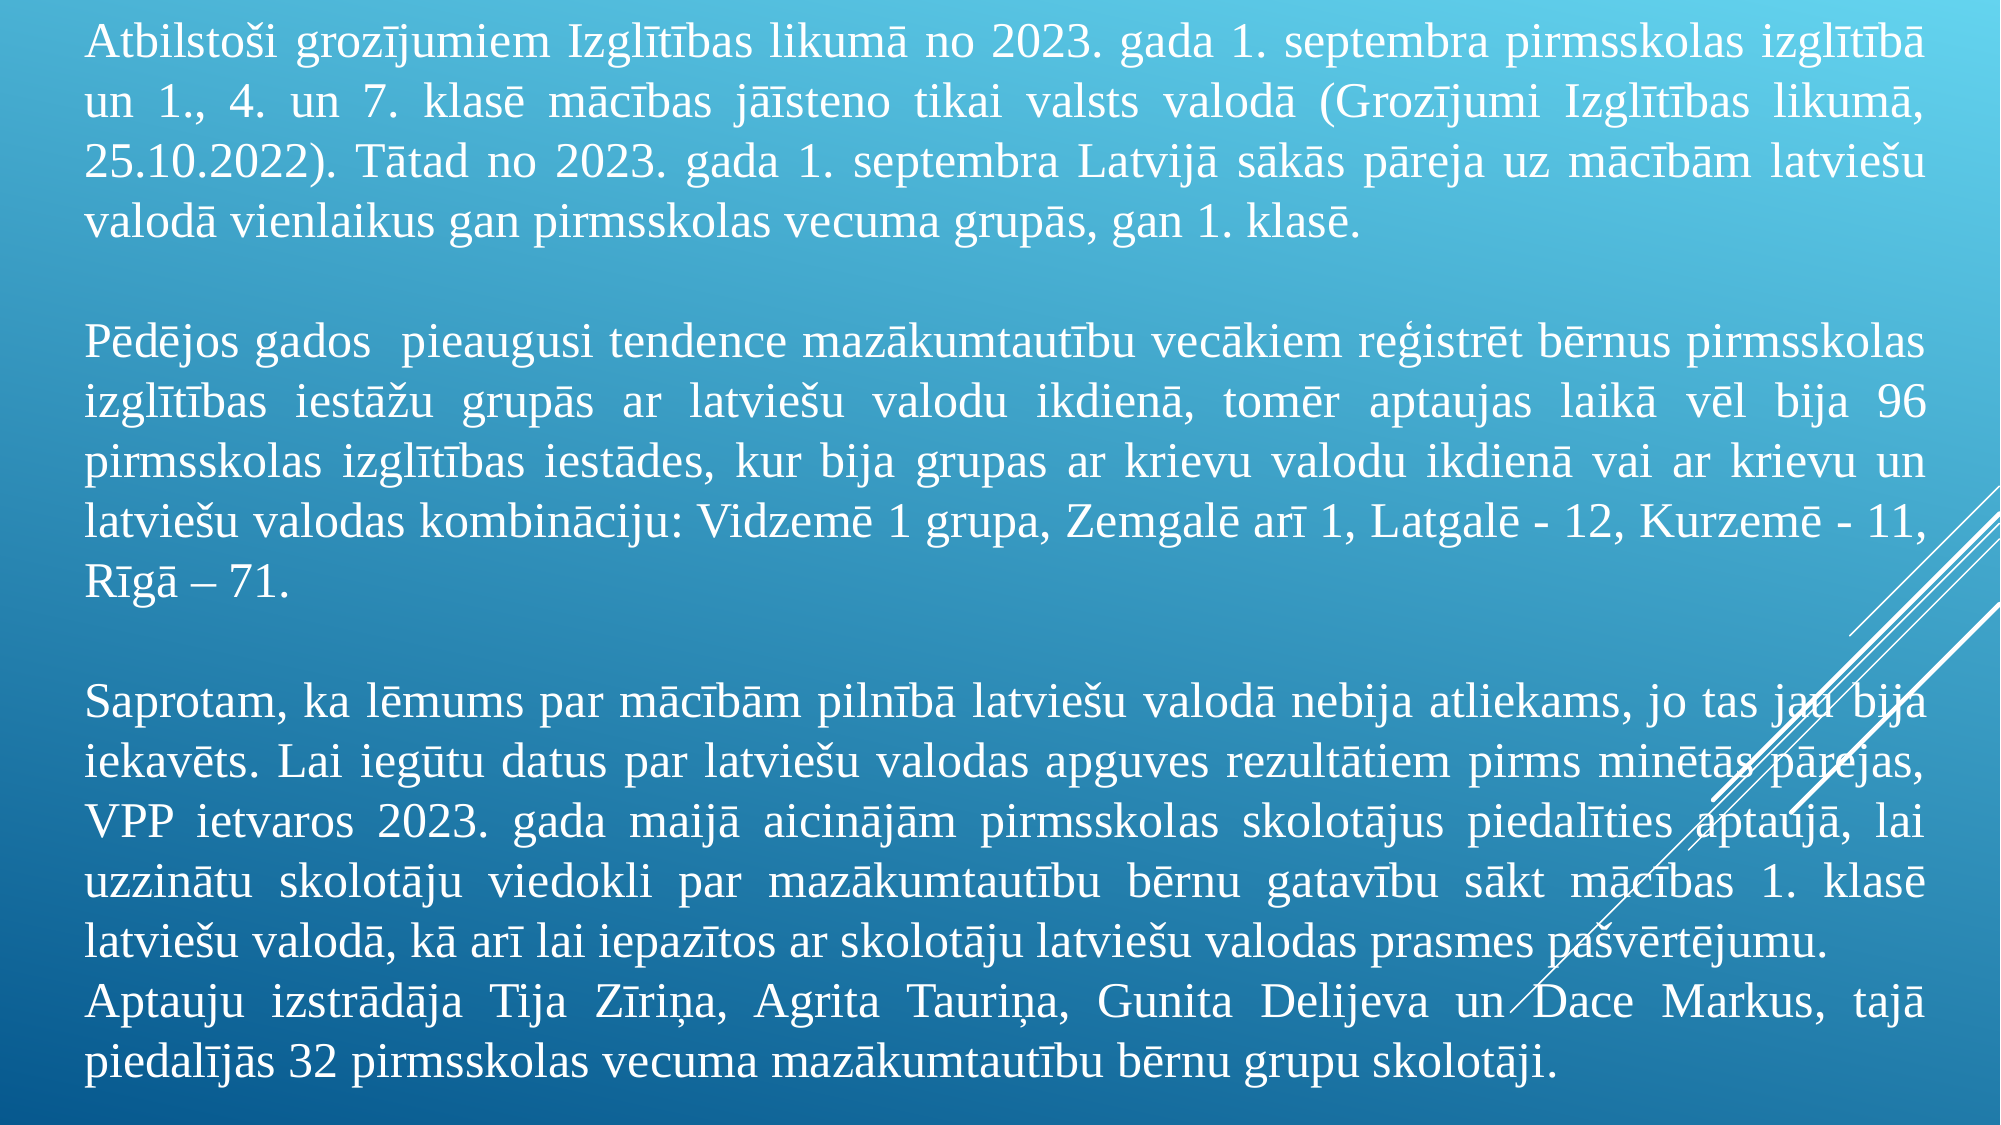

Atbilstoši grozījumiem Izglītības likumā no 2023. gada 1. septembra pirmsskolas izglītībā un 1., 4. un 7. klasē mācības jāīsteno tikai valsts valodā (Grozījumi Izglītības likumā, 25.10.2022). Tātad no 2023. gada 1. septembra Latvijā sākās pāreja uz mācībām latviešu valodā vienlaikus gan pirmsskolas vecuma grupās, gan 1. klasē.
Pēdējos gados pieaugusi tendence mazākumtautību vecākiem reģistrēt bērnus pirmsskolas izglītības iestāžu grupās ar latviešu valodu ikdienā, tomēr aptaujas laikā vēl bija 96 pirmsskolas izglītības iestādes, kur bija grupas ar krievu valodu ikdienā vai ar krievu un latviešu valodas kombināciju: Vidzemē 1 grupa, Zemgalē arī 1, Latgalē - 12, Kurzemē - 11, Rīgā – 71.
Saprotam, ka lēmums par mācībām pilnībā latviešu valodā nebija atliekams, jo tas jau bija iekavēts. Lai iegūtu datus par latviešu valodas apguves rezultātiem pirms minētās pārejas, VPP ietvaros 2023. gada maijā aicinājām pirmsskolas skolotājus piedalīties aptaujā, lai uzzinātu skolotāju viedokli par mazākumtautību bērnu gatavību sākt mācības 1. klasē latviešu valodā, kā arī lai iepazītos ar skolotāju latviešu valodas prasmes pašvērtējumu.
Aptauju izstrādāja Tija Zīriņa, Agrita Tauriņa, Gunita Delijeva un Dace Markus, tajā piedalījās 32 pirmsskolas vecuma mazākumtautību bērnu grupu skolotāji.